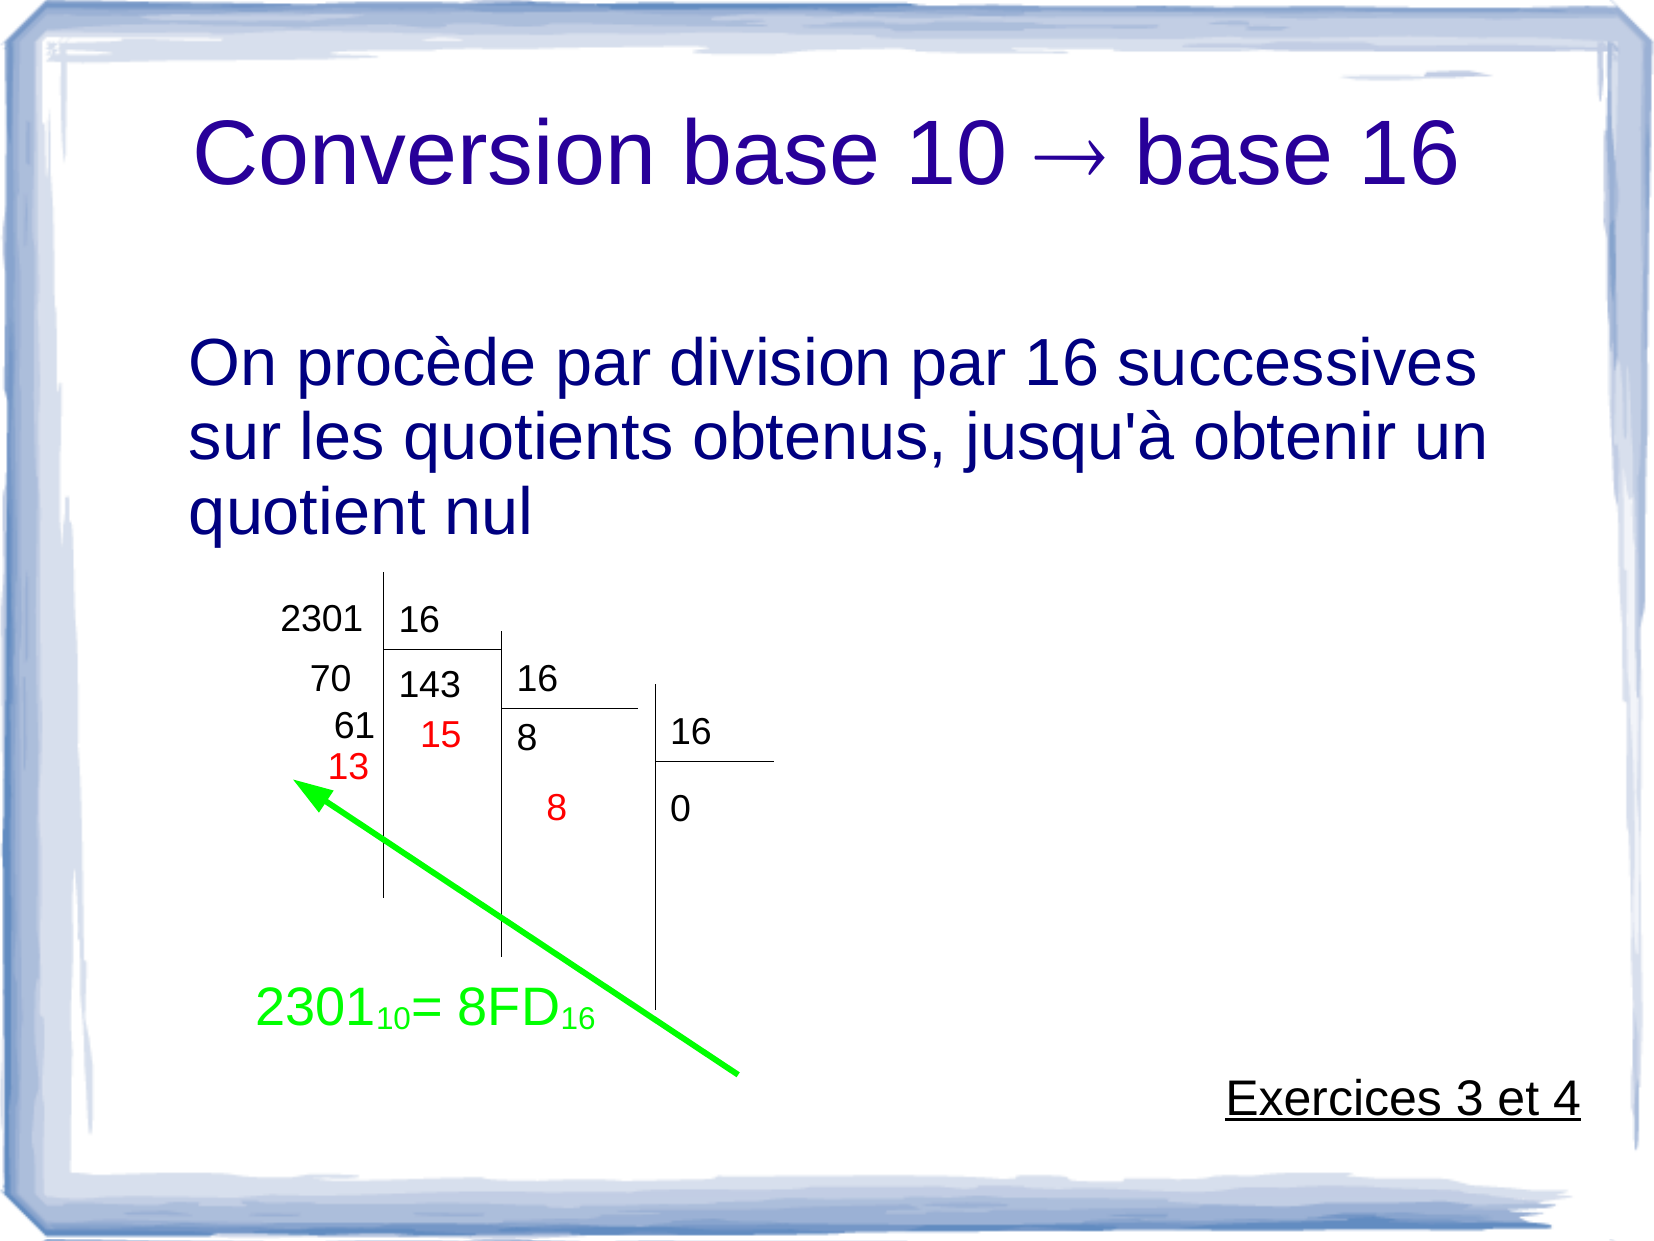

# Conversion base 10  base 16
On procède par division par 16 successives sur les quotients obtenus, jusqu'à obtenir un quotient nul
16
2301
70
143
61
13
16
15
8
16
8
0
230110= 8FD16
Exercices 3 et 4